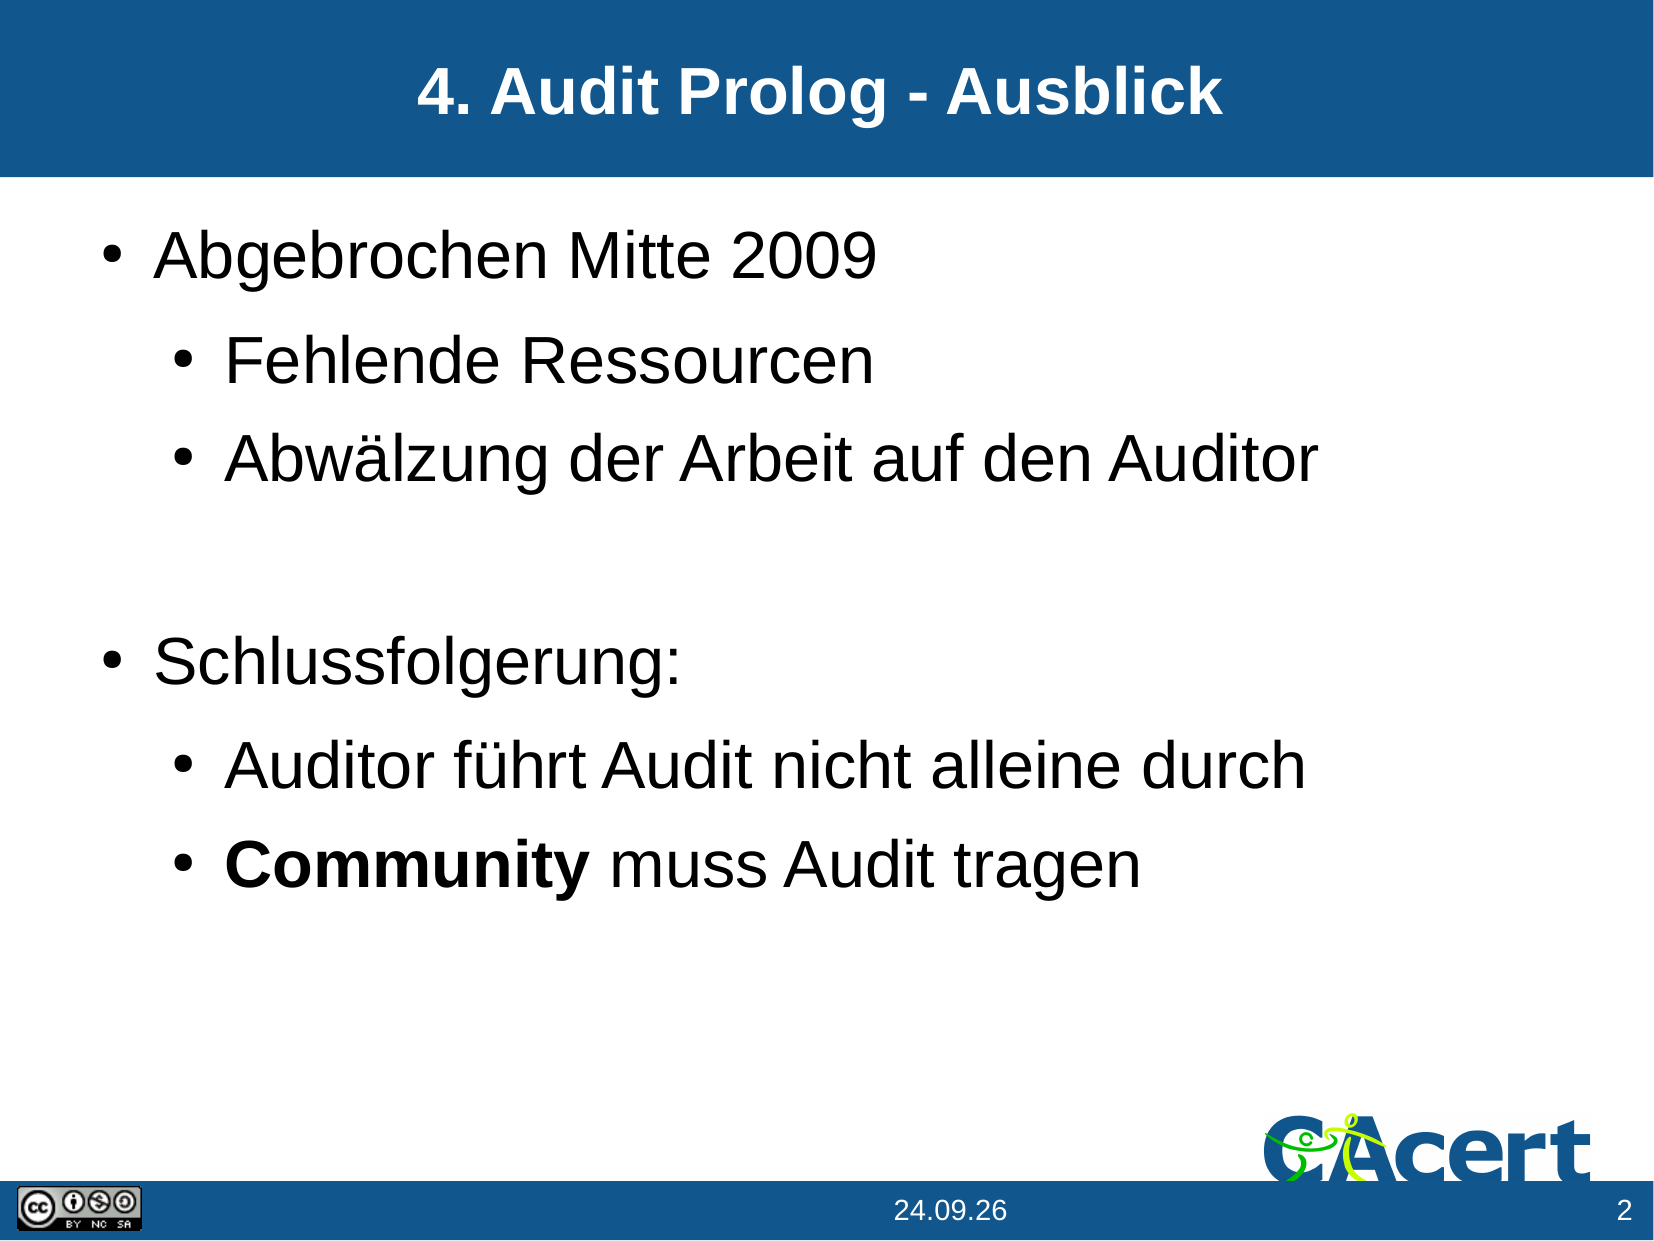

# 4. Audit Prolog - Ausblick
Abgebrochen Mitte 2009
Fehlende Ressourcen
Abwälzung der Arbeit auf den Auditor
Schlussfolgerung:
Auditor führt Audit nicht alleine durch
Community muss Audit tragen